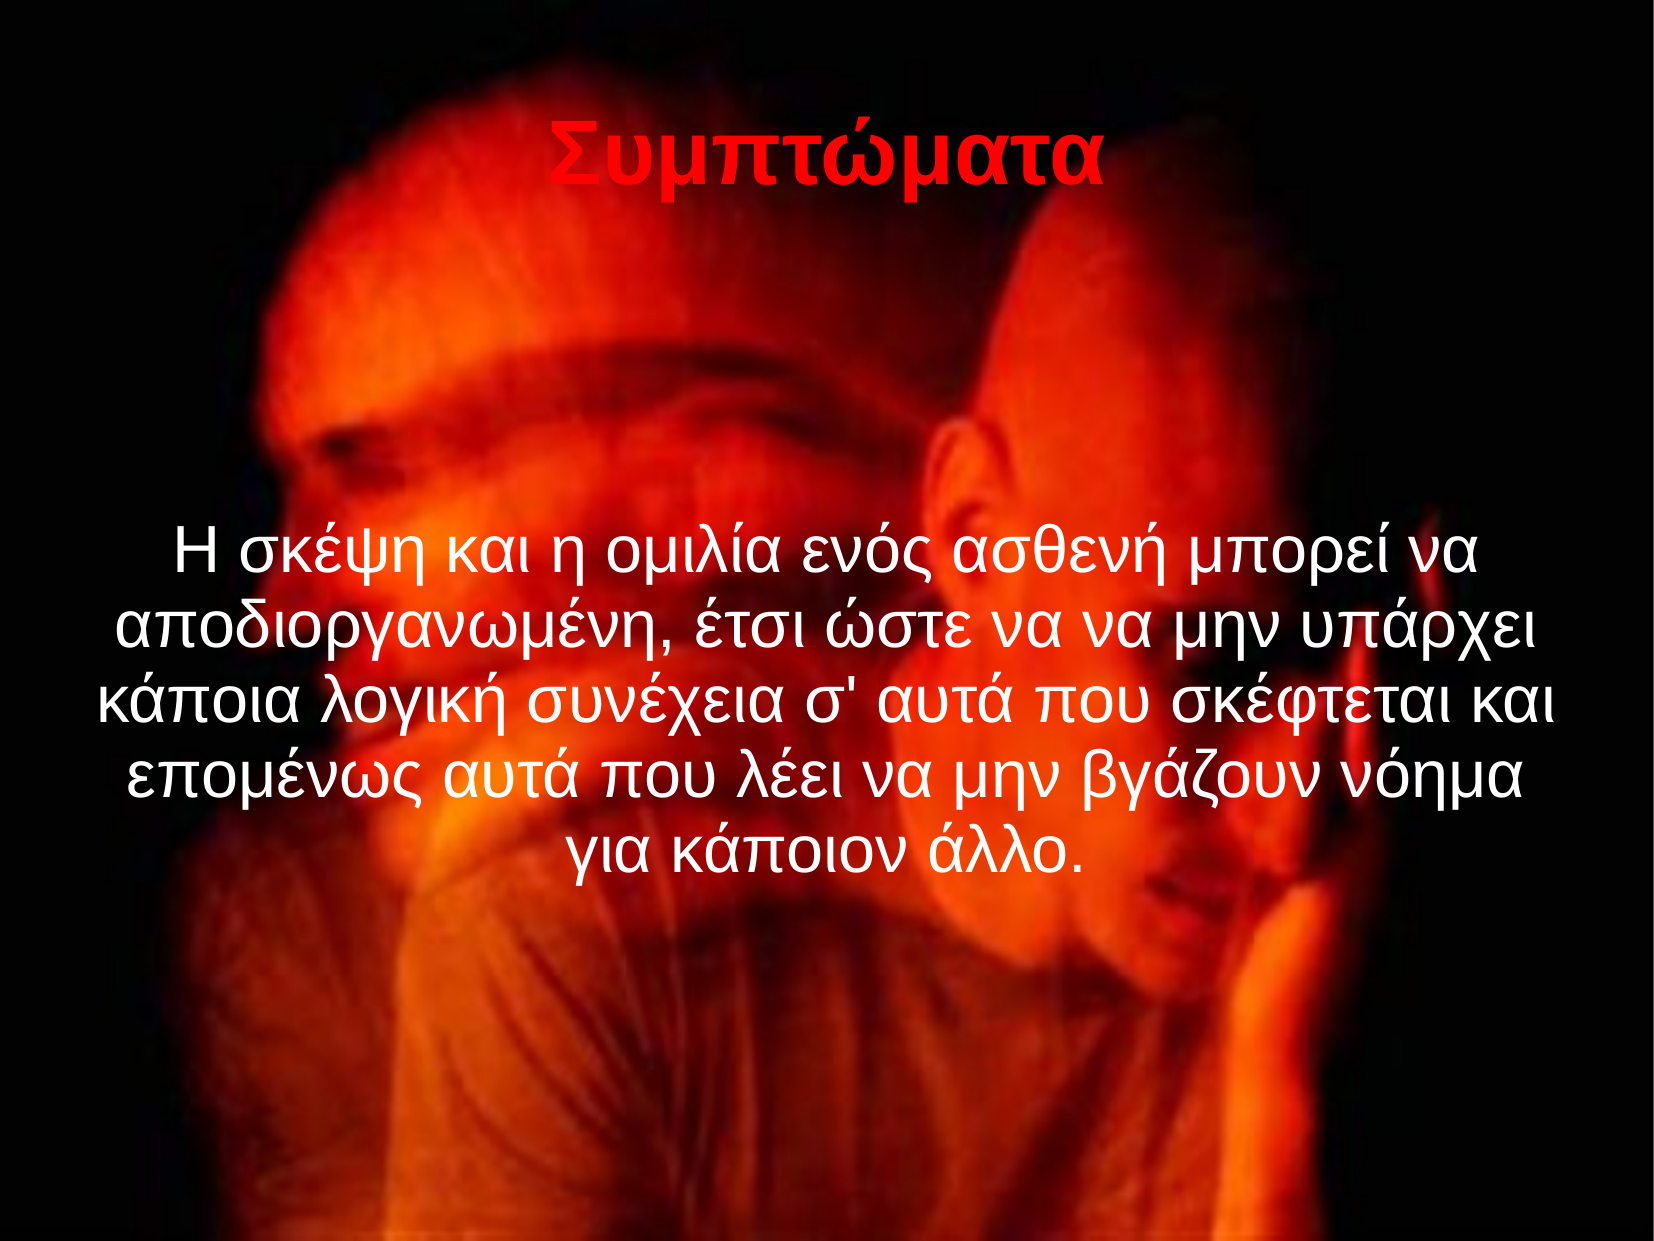

# Συμπτώματα
Η σκέψη και η ομιλία ενός ασθενή μπορεί να αποδιοργανωμένη, έτσι ώστε να να μην υπάρχει κάποια λογική συνέχεια σ' αυτά που σκέφτεται και επομένως αυτά που λέει να μην βγάζουν νόημα για κάποιον άλλο.